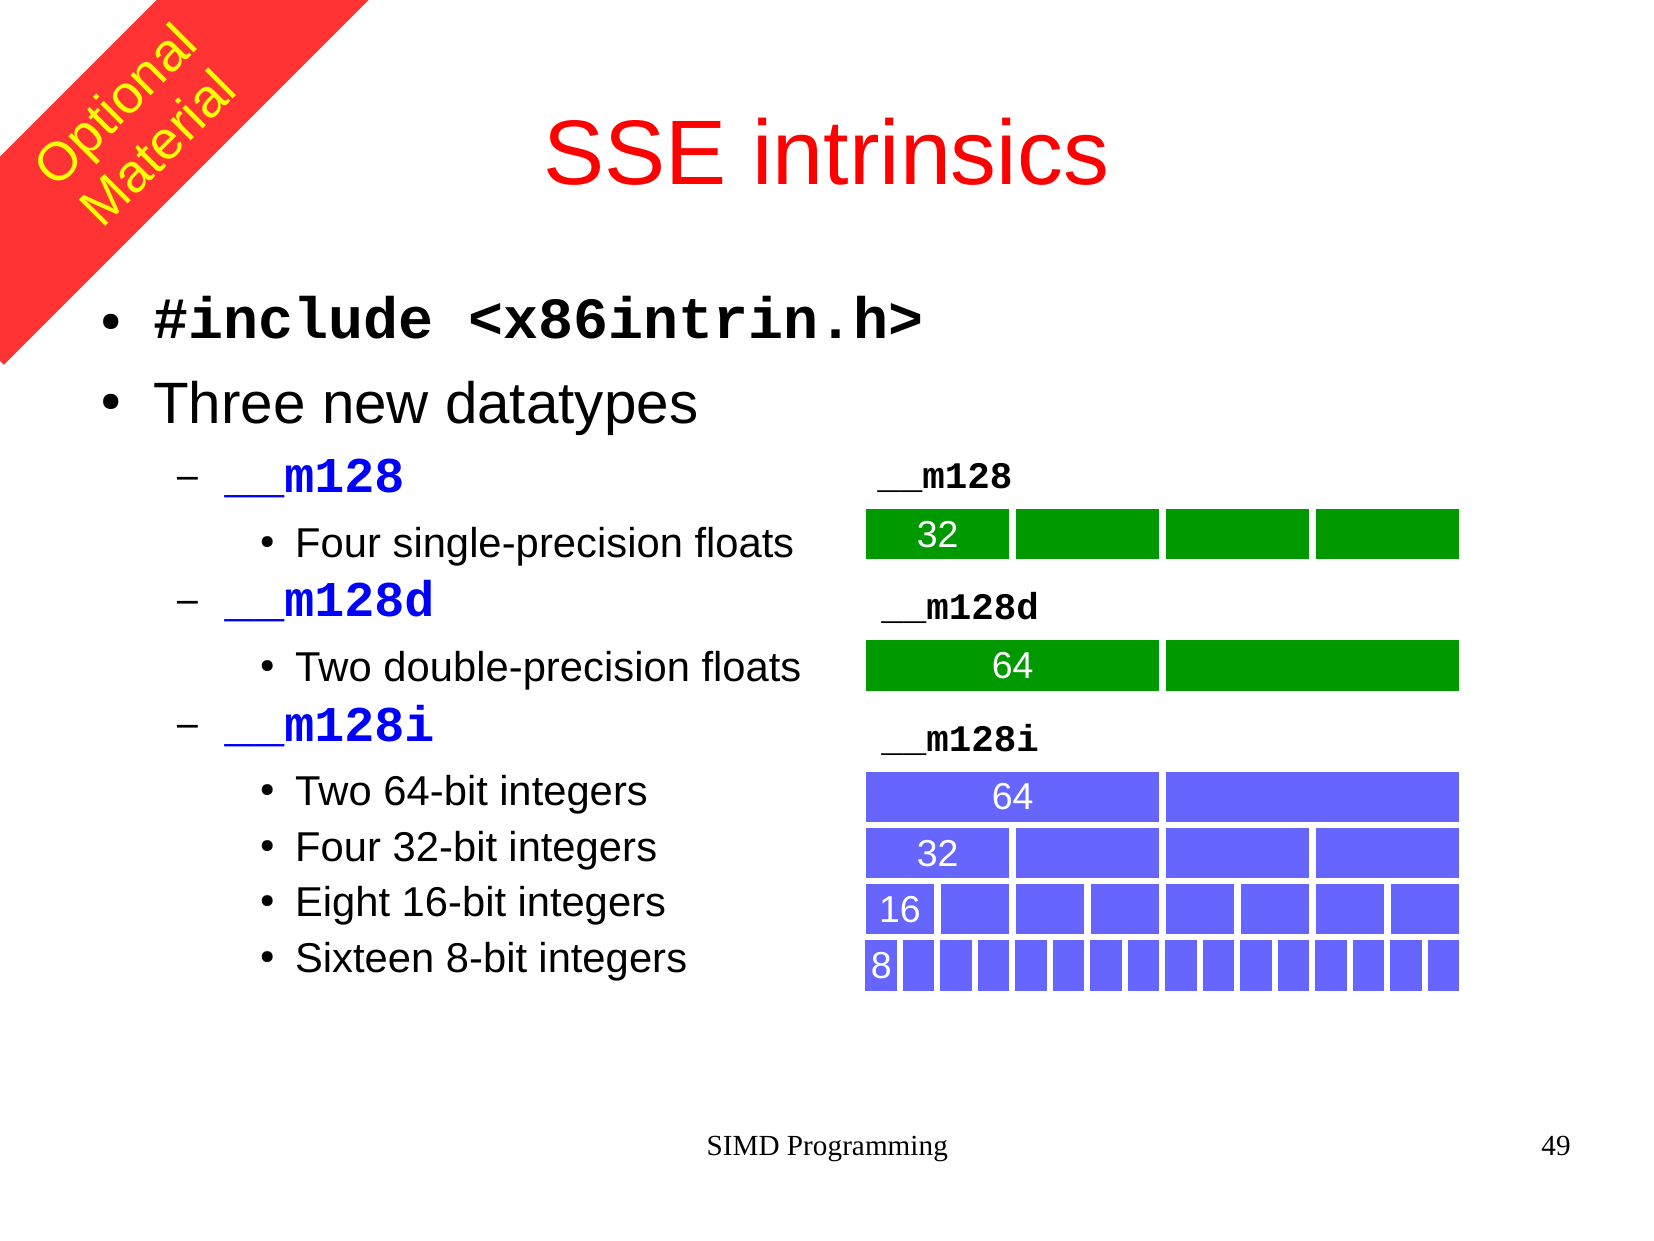

# SSE intrinsics
Optional
Material
#include <x86intrin.h>
Three new datatypes
__m128
Four single-precision floats
__m128d
Two double-precision floats
__m128i
Two 64-bit integers
Four 32-bit integers
Eight 16-bit integers
Sixteen 8-bit integers
__m128
32
__m128d
64
__m128i
64
32
16
8
SIMD Programming
49